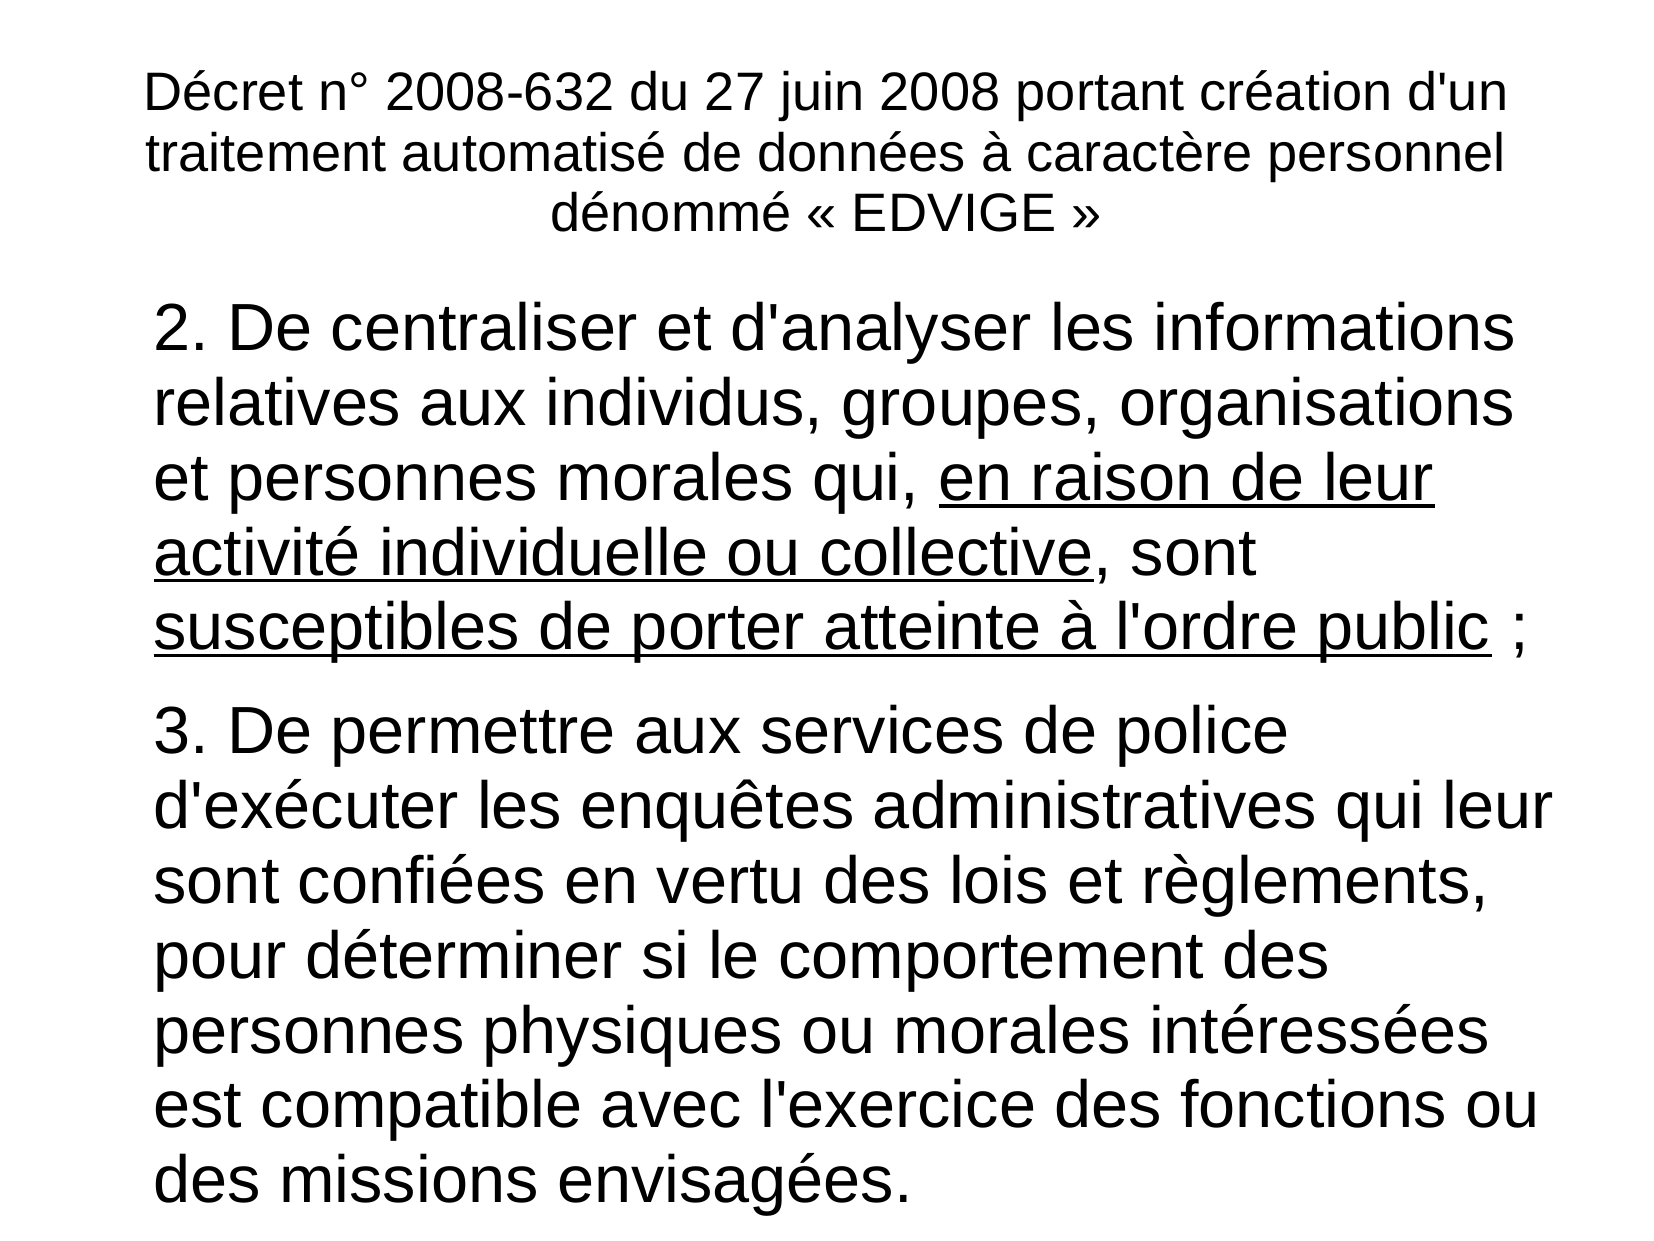

# Décret n° 2008-632 du 27 juin 2008 portant création d'un traitement automatisé de données à caractère personnel dénommé « EDVIGE »
2. De centraliser et d'analyser les informations relatives aux individus, groupes, organisations et personnes morales qui, en raison de leur activité individuelle ou collective, sont susceptibles de porter atteinte à l'ordre public ;
3. De permettre aux services de police d'exécuter les enquêtes administratives qui leur sont confiées en vertu des lois et règlements, pour déterminer si le comportement des personnes physiques ou morales intéressées est compatible avec l'exercice des fonctions ou des missions envisagées.